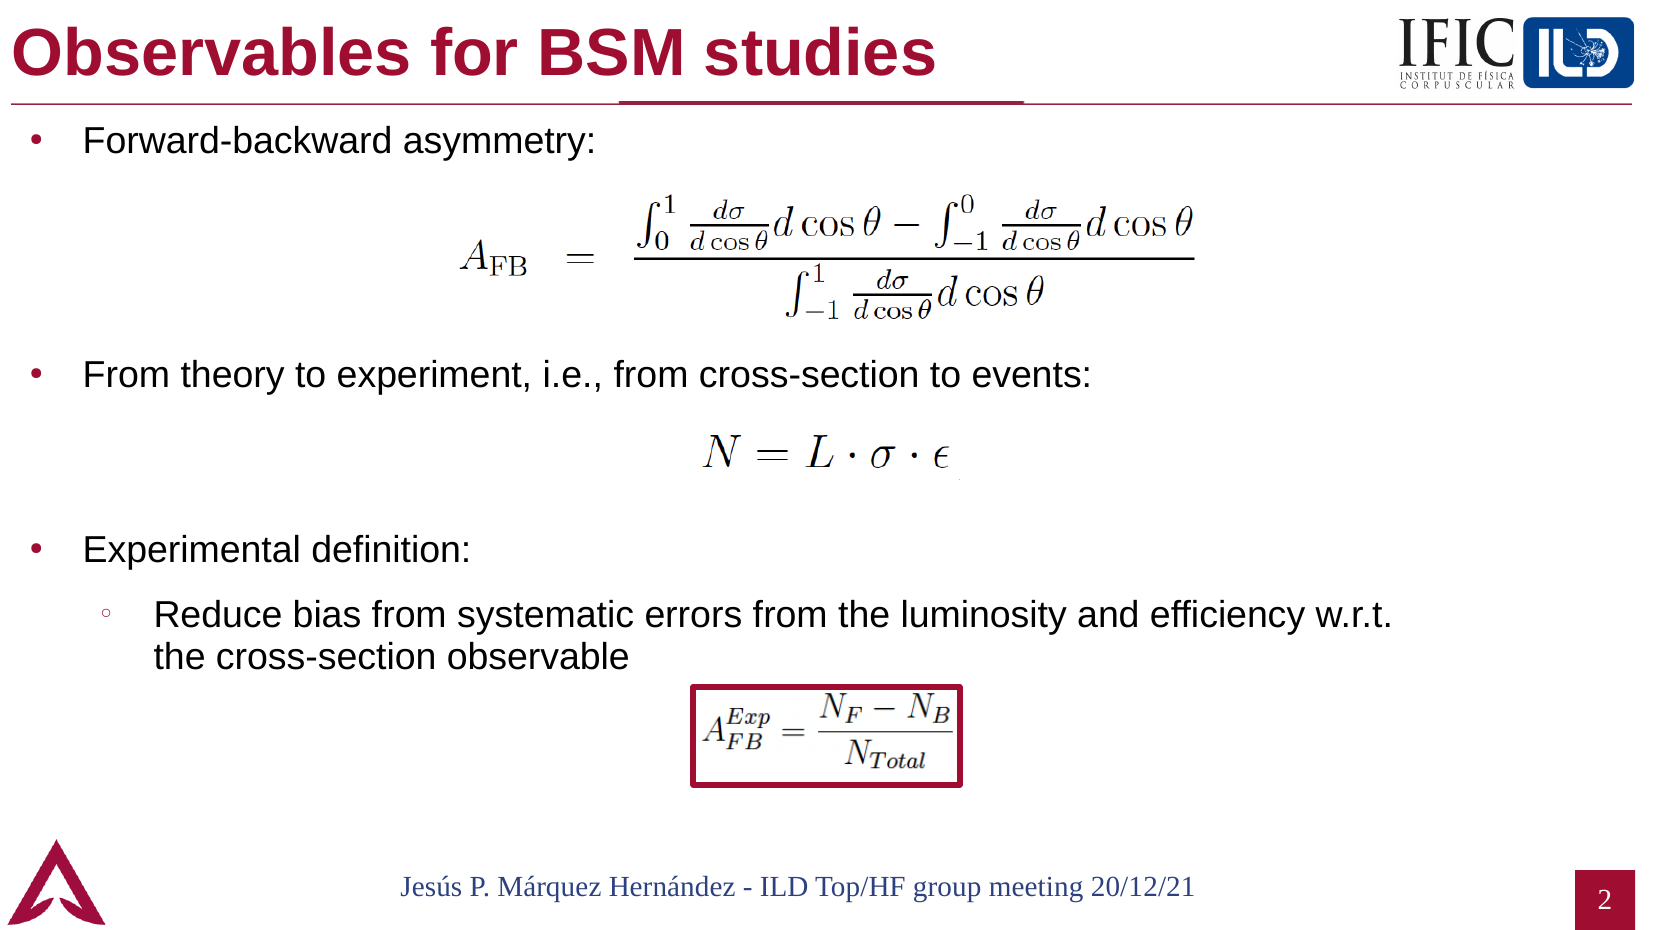

# Observables for BSM studies
Forward-backward asymmetry:
From theory to experiment, i.e., from cross-section to events:
Experimental definition:
Reduce bias from systematic errors from the luminosity and efficiency w.r.t. the cross-section observable
2